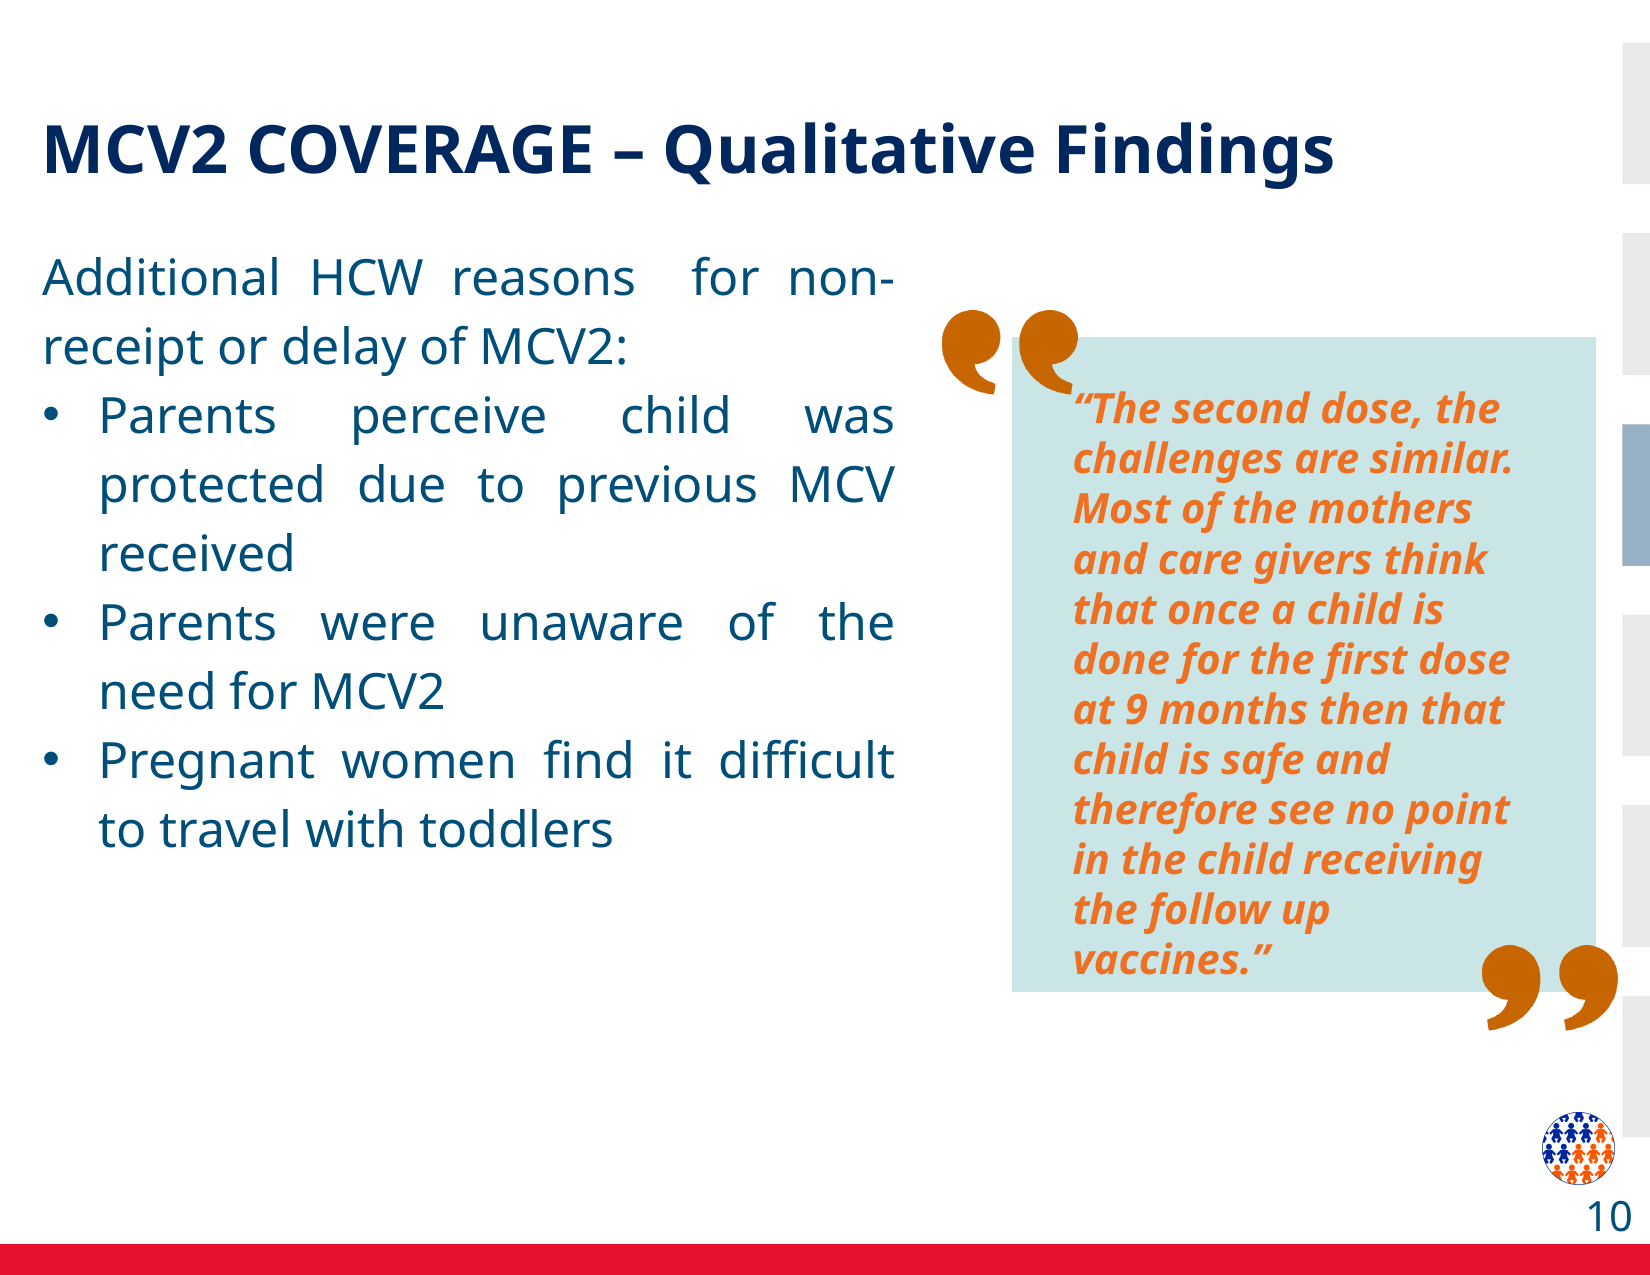

# MCV2 COVERAGE – Qualitative Findings
Additional HCW reasons for non-receipt or delay of MCV2:
Parents perceive child was protected due to previous MCV received
Parents were unaware of the need for MCV2
Pregnant women find it difficult to travel with toddlers
“The second dose, the challenges are similar. Most of the mothers and care givers think that once a child is done for the first dose at 9 months then that child is safe and therefore see no point in the child receiving the follow up vaccines.”